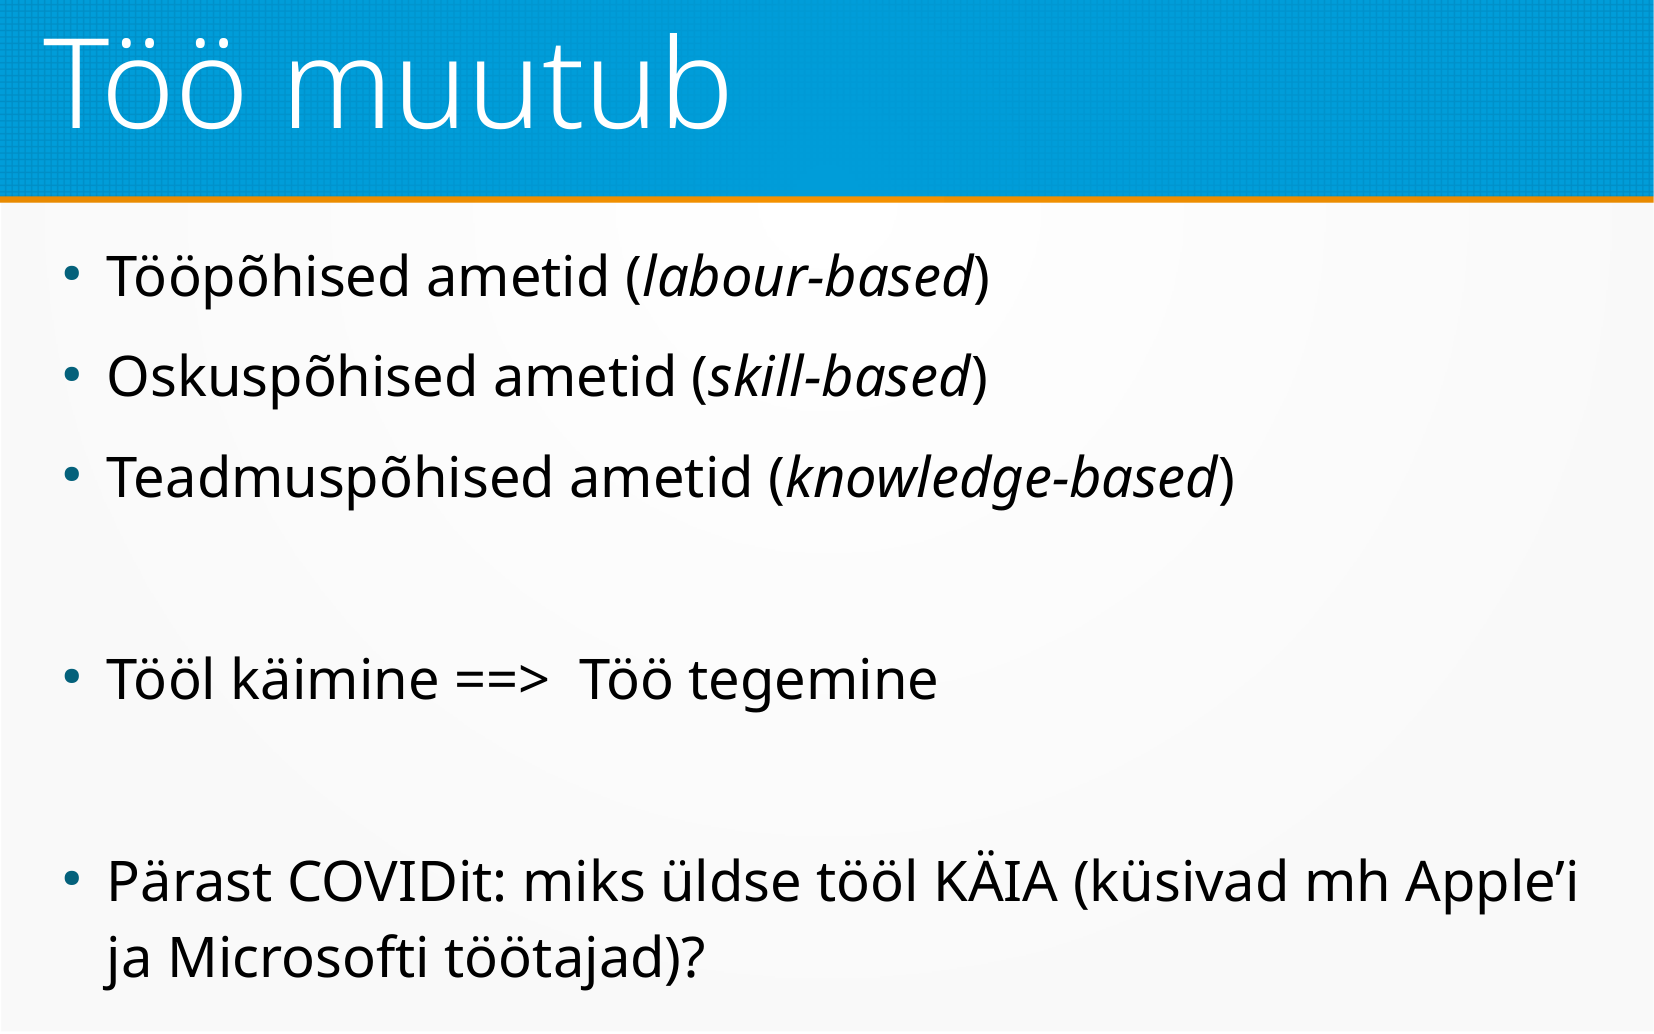

# Töö muutub
Tööpõhised ametid (labour-based)
Oskuspõhised ametid (skill-based)
Teadmuspõhised ametid (knowledge-based)
Tööl käimine ==> Töö tegemine
Pärast COVIDit: miks üldse tööl KÄIA (küsivad mh Apple’i ja Microsofti töötajad)?